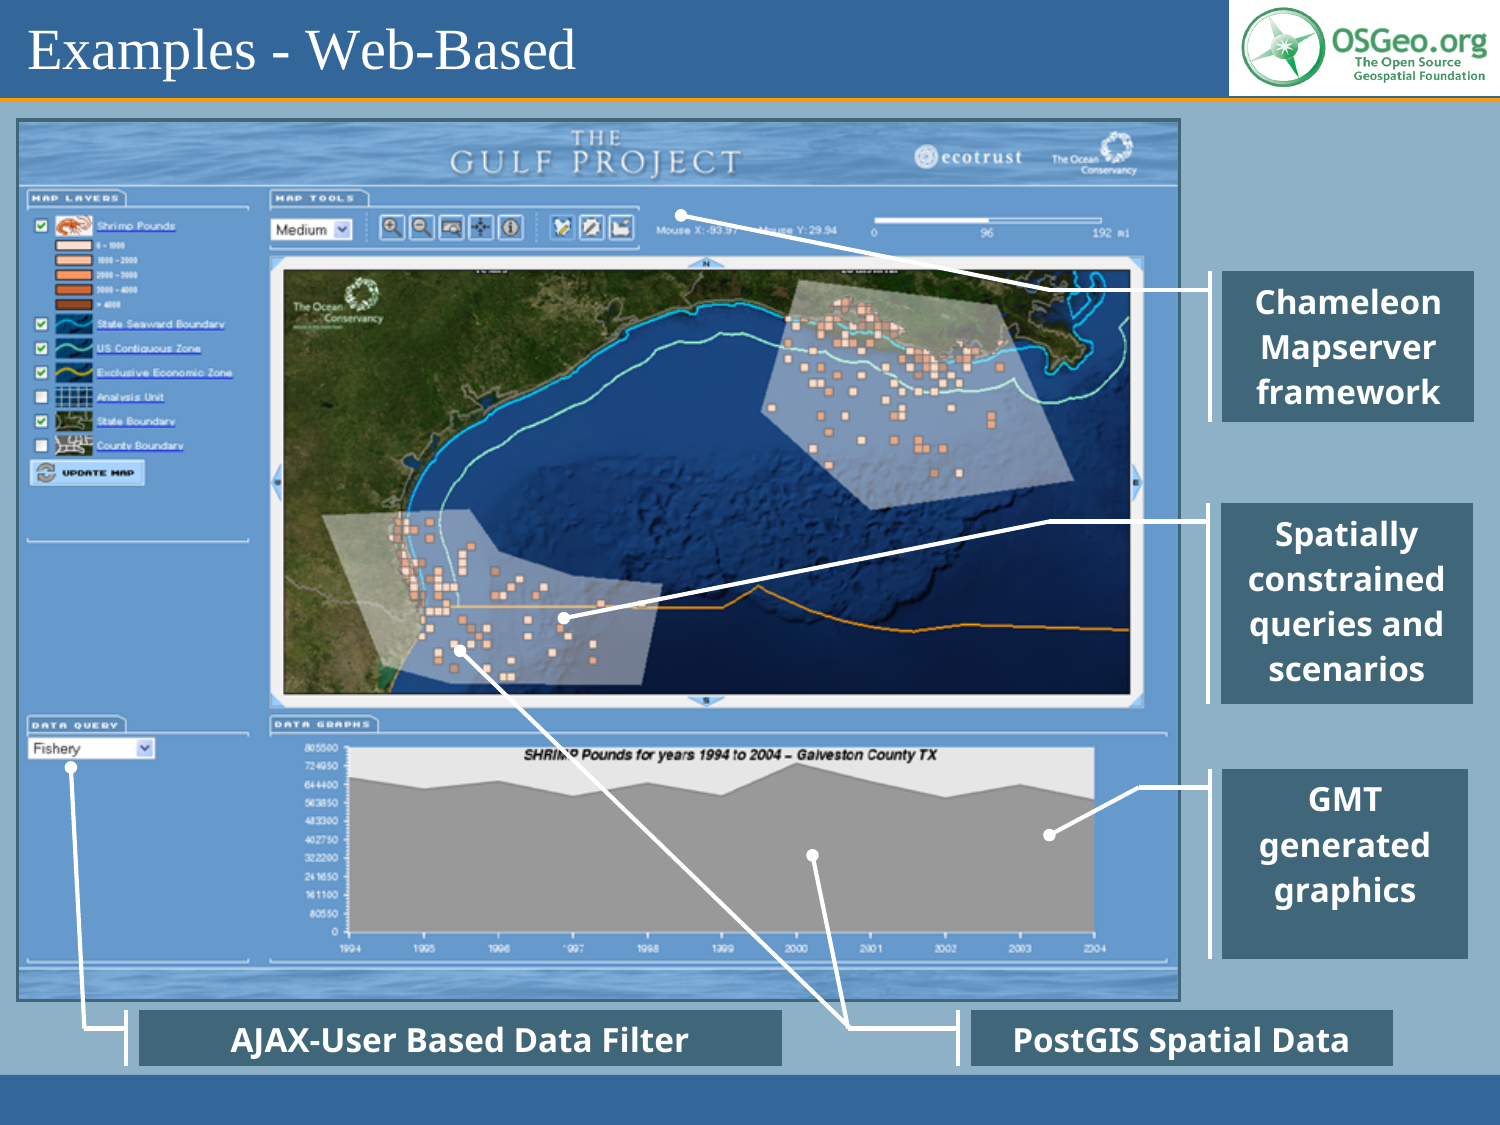

# Examples - Web-Based
Chameleon Mapserver framework
Spatially constrained queries and scenarios
GMT generated graphics
AJAX-User Based Data Filter
PostGIS Spatial Data